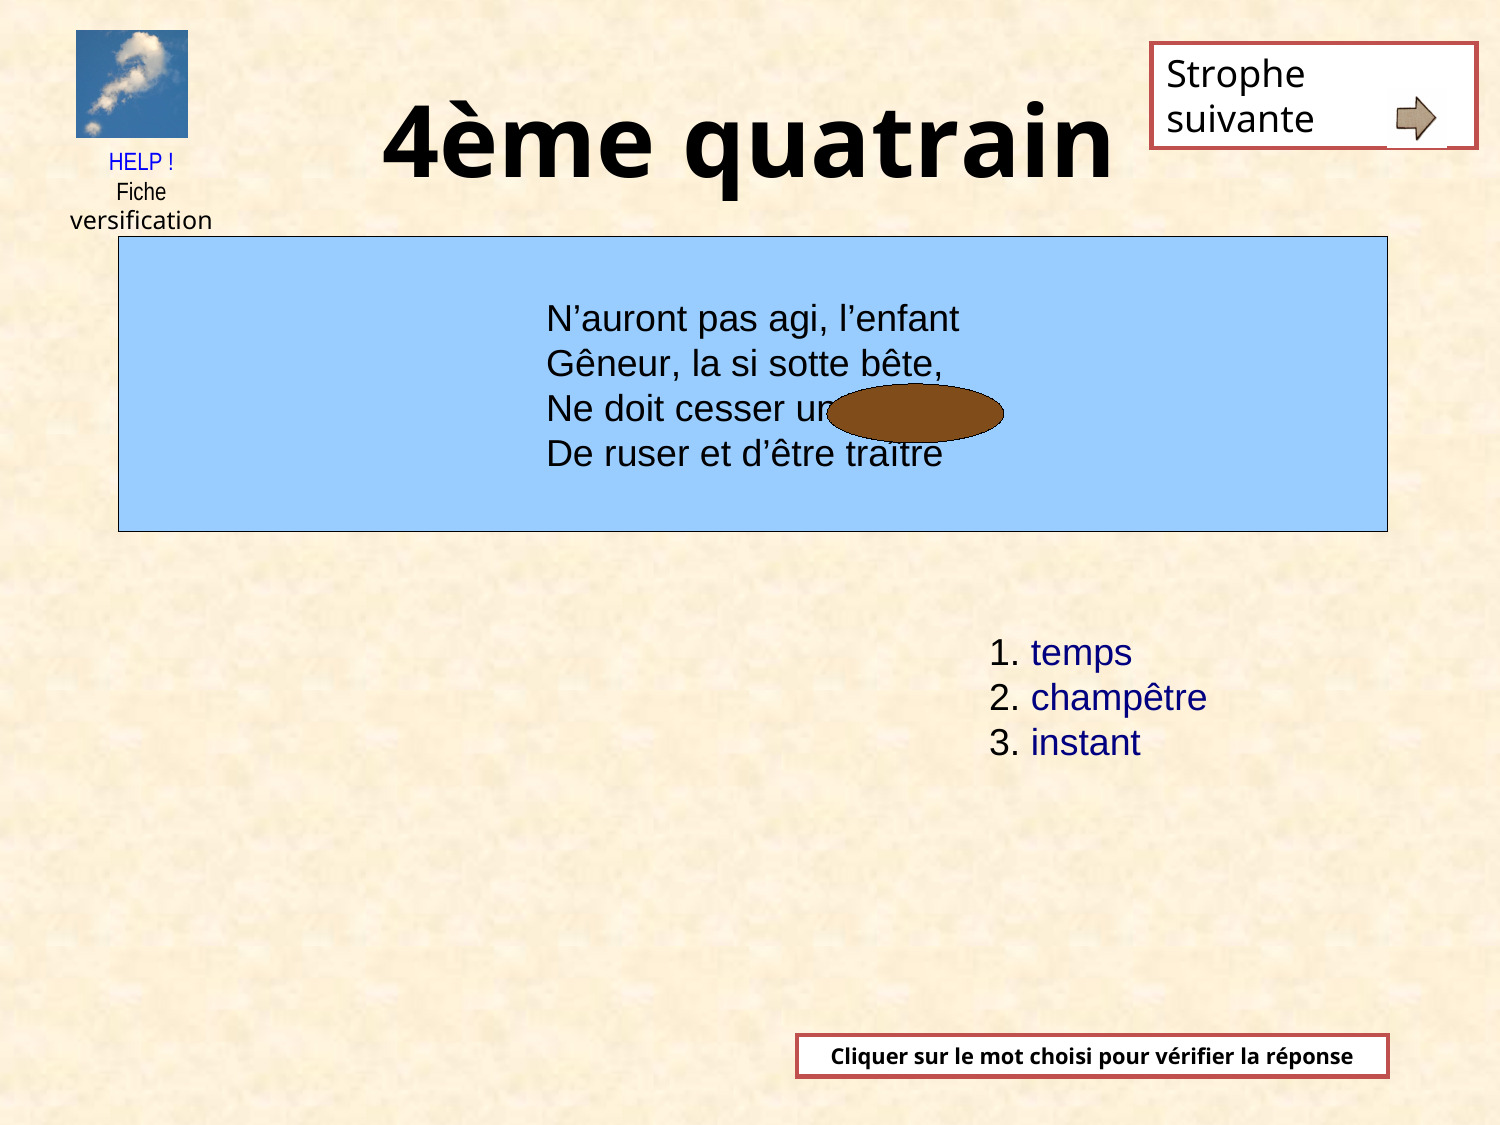

HELP !
Fiche versification
Strophe
suivante
# 4ème quatrain
N’auront pas agi, l’enfant
Gêneur, la si sotte bête,
Ne doit cesser un instant
De ruser et d’être traître
1. temps
2. champêtre
3. instant
Cliquer sur le mot choisi pour vérifier la réponse